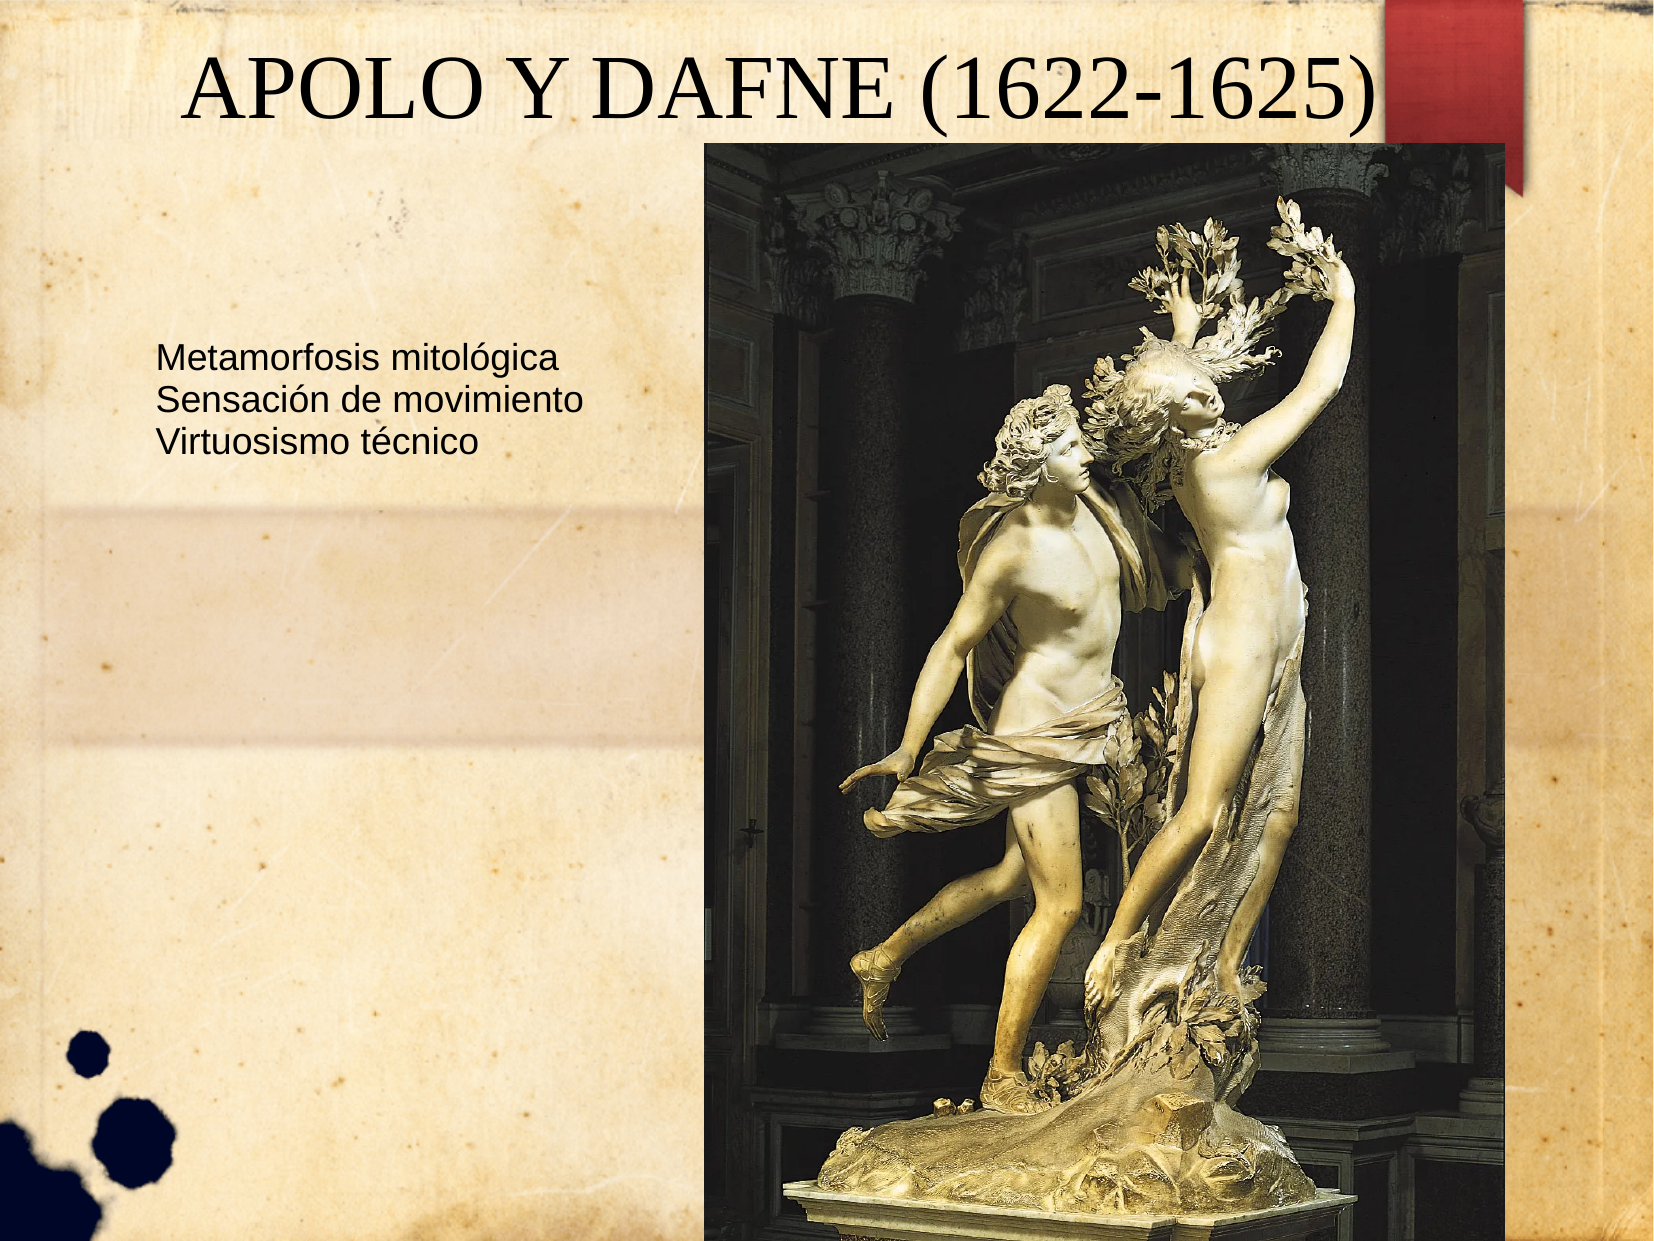

# APOLO Y DAFNE (1622-1625)
Metamorfosis mitológica
Sensación de movimiento
Virtuosismo técnico